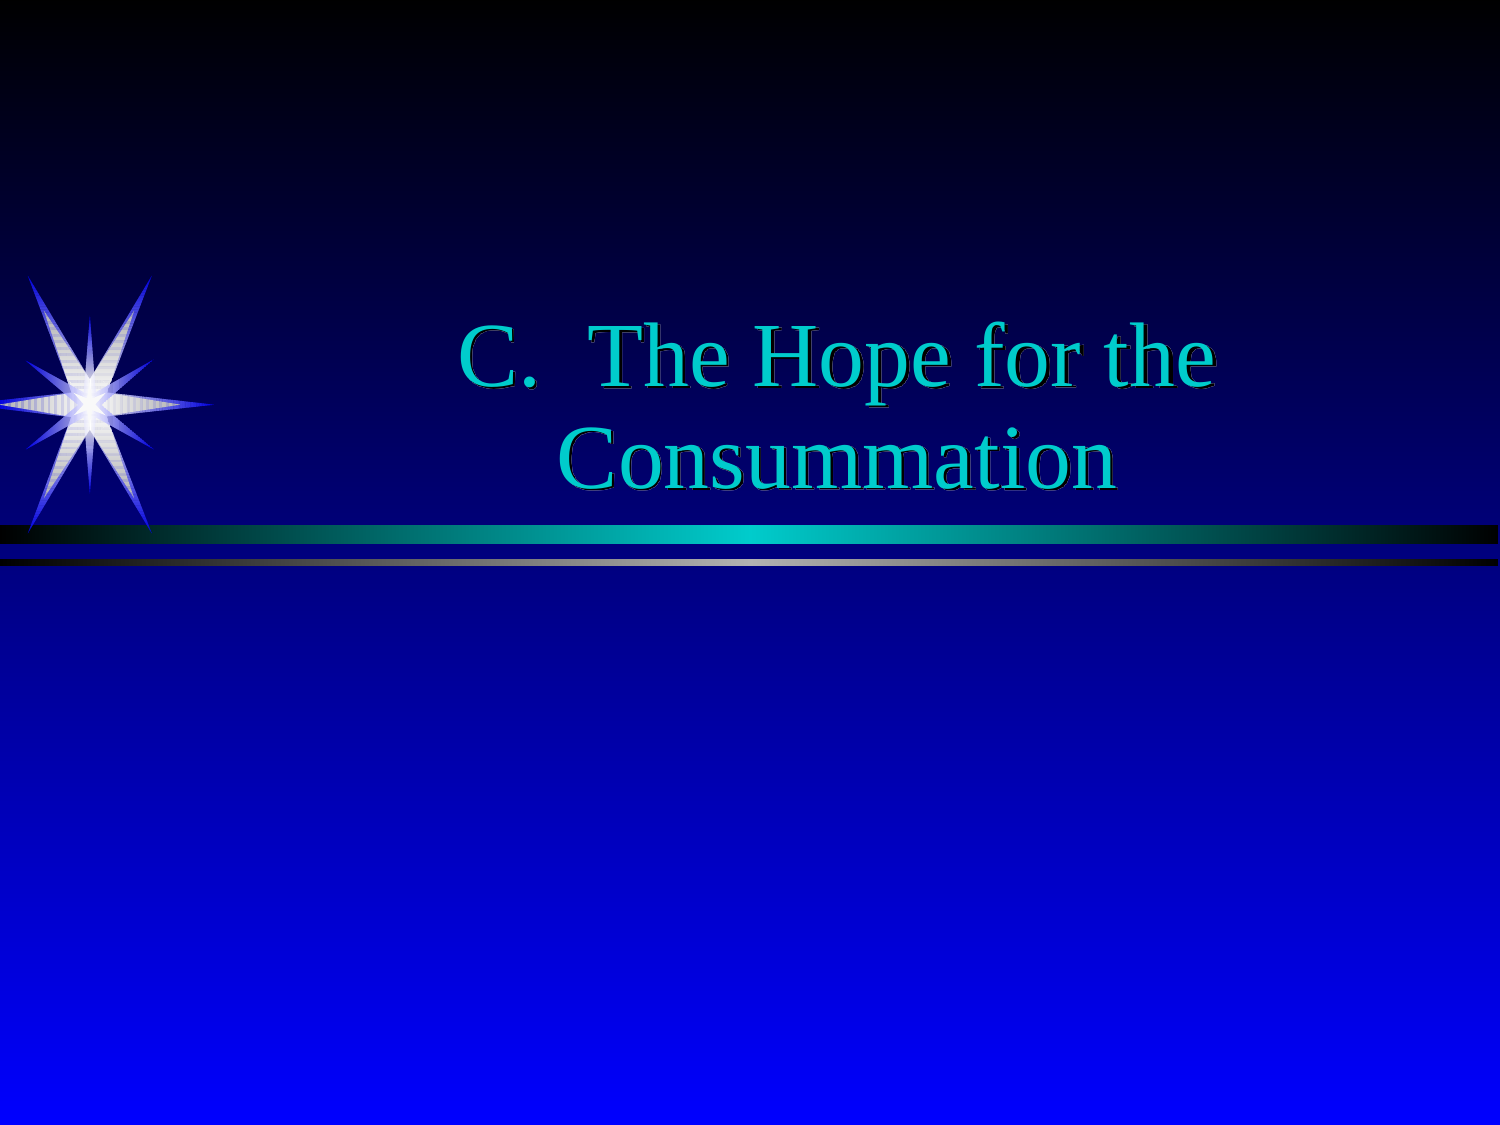

# C. The Hope for the Consummation